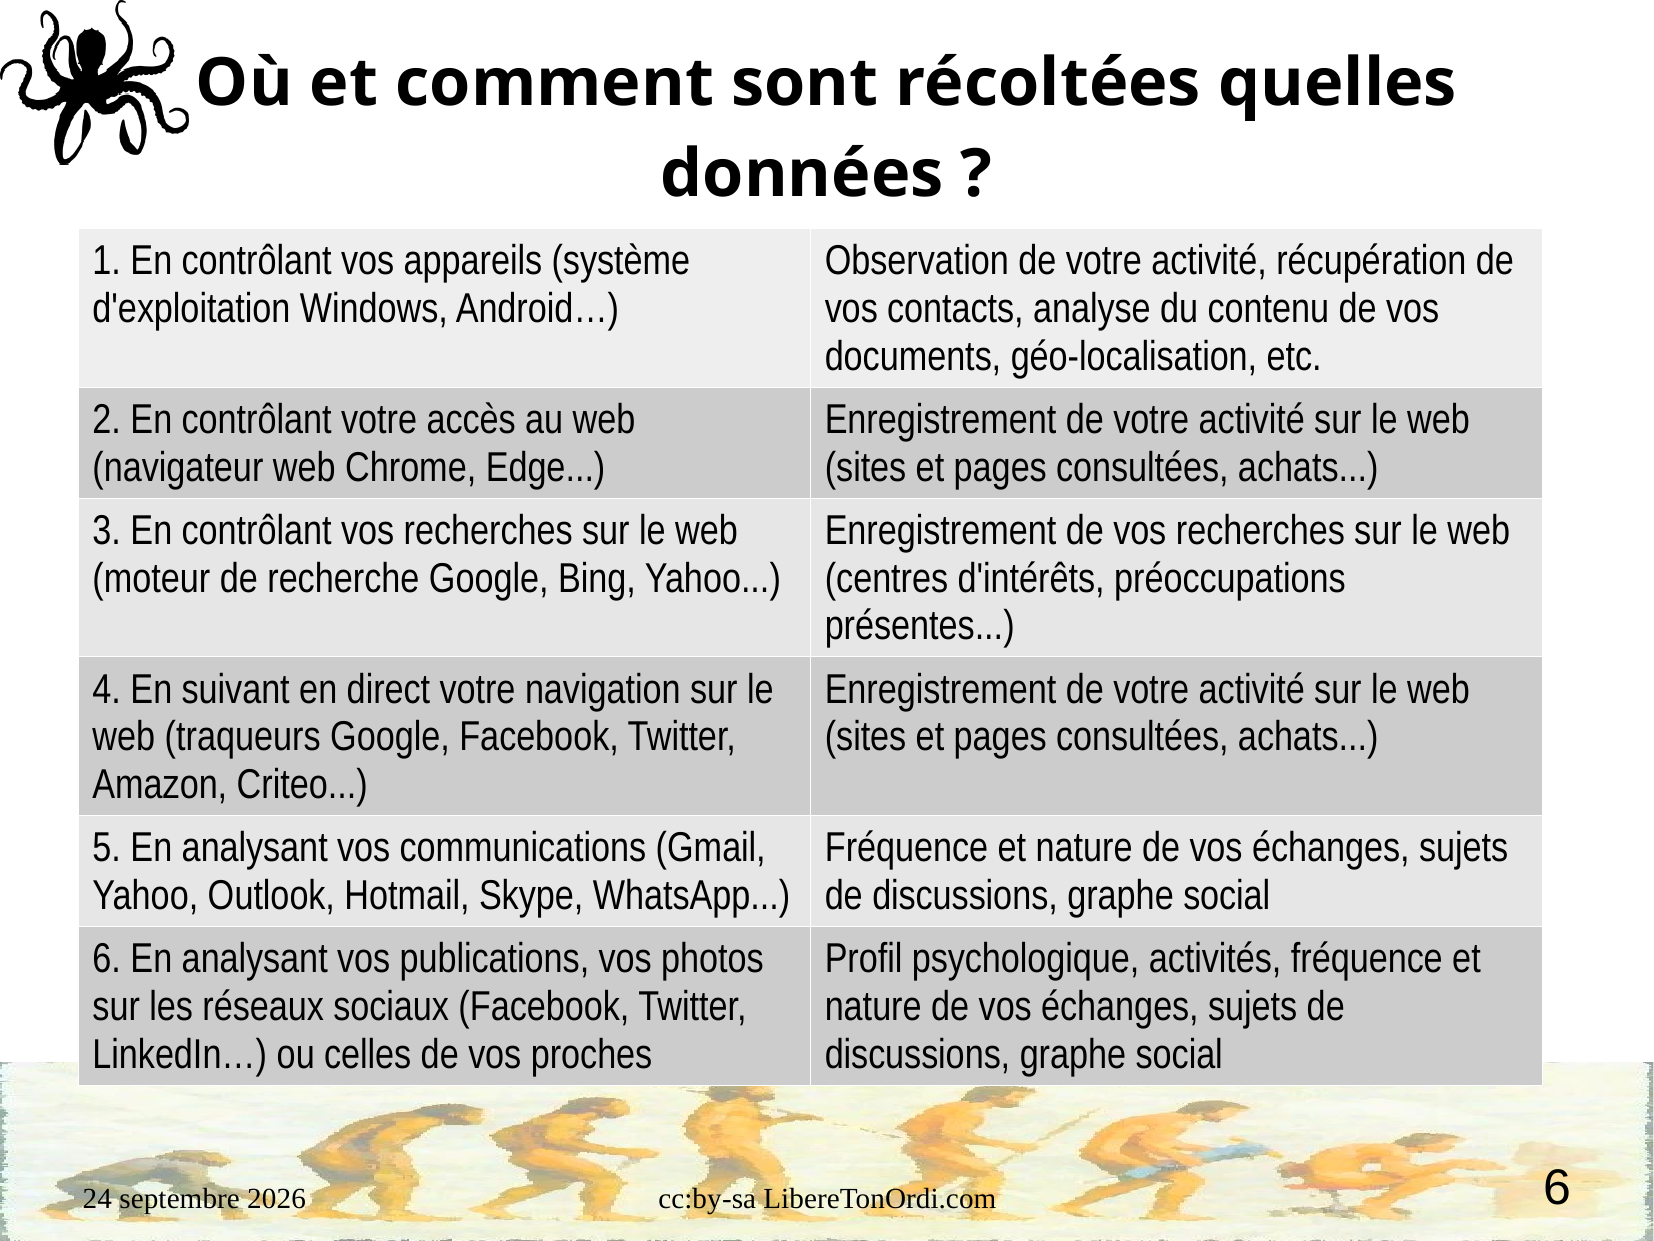

# Où et comment sont récoltées quelles données ?
| 1. En contrôlant vos appareils (système d'exploitation Windows, Android…) | Observation de votre activité, récupération de vos contacts, analyse du contenu de vos documents, géo-localisation, etc. |
| --- | --- |
| 2. En contrôlant votre accès au web (navigateur web Chrome, Edge...) | Enregistrement de votre activité sur le web (sites et pages consultées, achats...) |
| 3. En contrôlant vos recherches sur le web (moteur de recherche Google, Bing, Yahoo...) | Enregistrement de vos recherches sur le web (centres d'intérêts, préoccupations présentes...) |
| 4. En suivant en direct votre navigation sur le web (traqueurs Google, Facebook, Twitter, Amazon, Criteo...) | Enregistrement de votre activité sur le web (sites et pages consultées, achats...) |
| 5. En analysant vos communications (Gmail, Yahoo, Outlook, Hotmail, Skype, WhatsApp...) | Fréquence et nature de vos échanges, sujets de discussions, graphe social |
| 6. En analysant vos publications, vos photos sur les réseaux sociaux (Facebook, Twitter, LinkedIn…) ou celles de vos proches | Profil psychologique, activités, fréquence et nature de vos échanges, sujets de discussions, graphe social |
cc:by-sa LibereTonOrdi.com
6